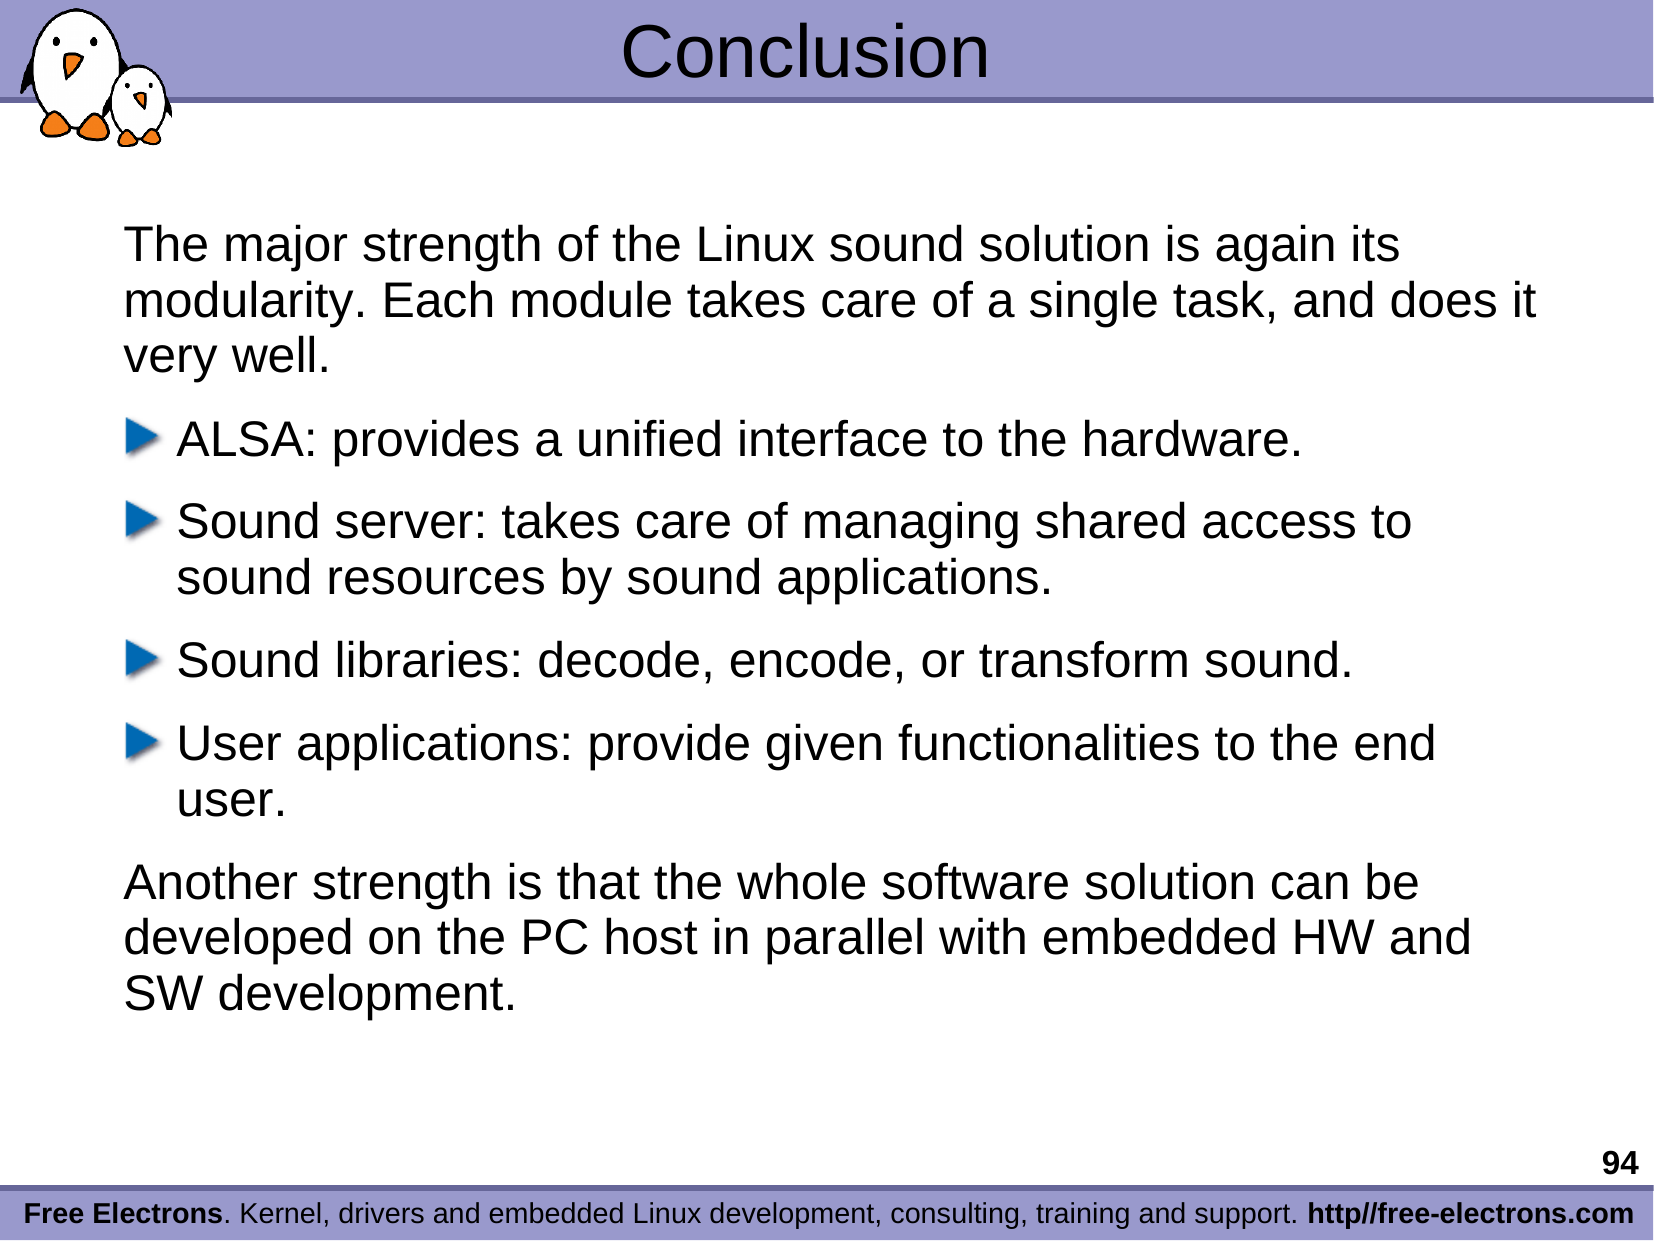

# Conclusion
The major strength of the Linux sound solution is again its modularity. Each module takes care of a single task, and does it very well.
ALSA: provides a unified interface to the hardware.
Sound server: takes care of managing shared access to sound resources by sound applications.
Sound libraries: decode, encode, or transform sound.
User applications: provide given functionalities to the end user.
Another strength is that the whole software solution can be developed on the PC host in parallel with embedded HW and SW development.